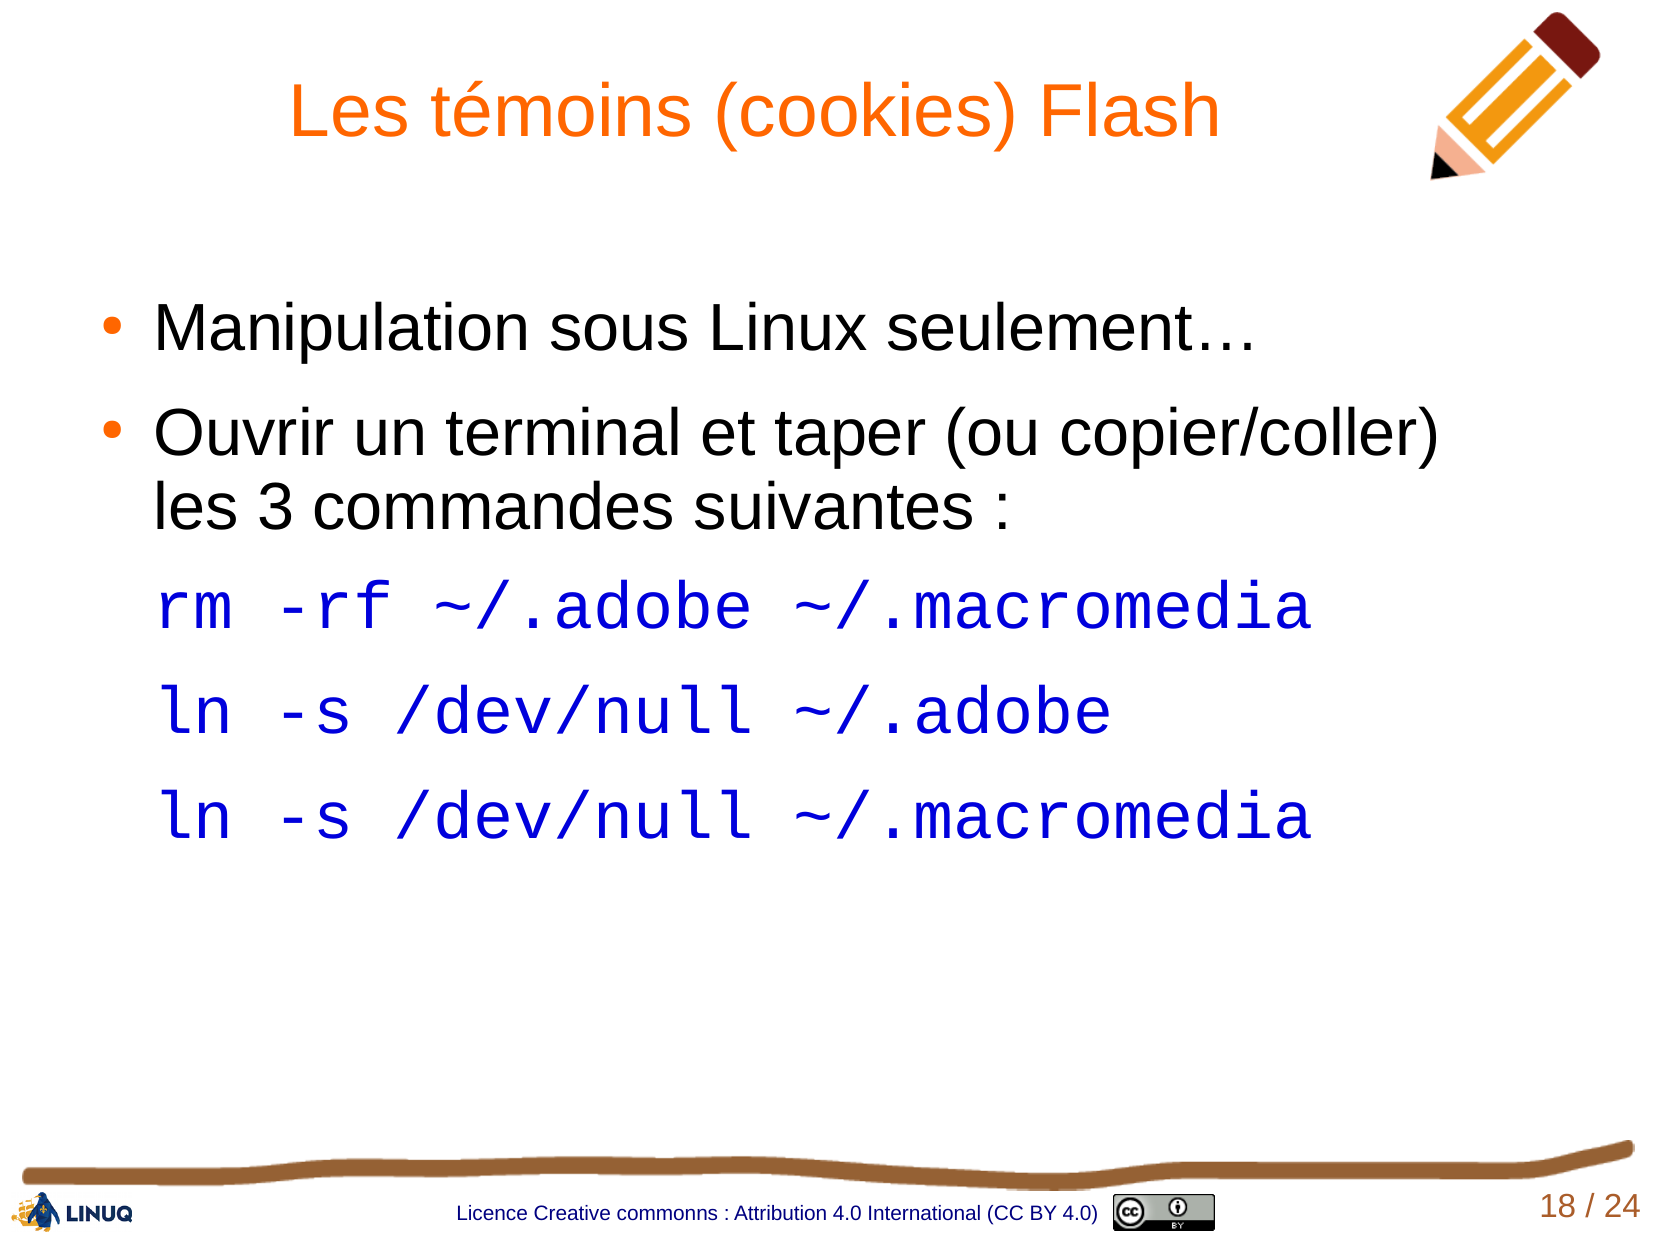

# Les témoins (cookies) Flash
Manipulation sous Linux seulement…
Ouvrir un terminal et taper (ou copier/coller)
les 3 commandes suivantes :
rm -rf ~/.adobe ~/.macromedia
ln -s /dev/null ~/.adobe
ln -s /dev/null ~/.macromedia